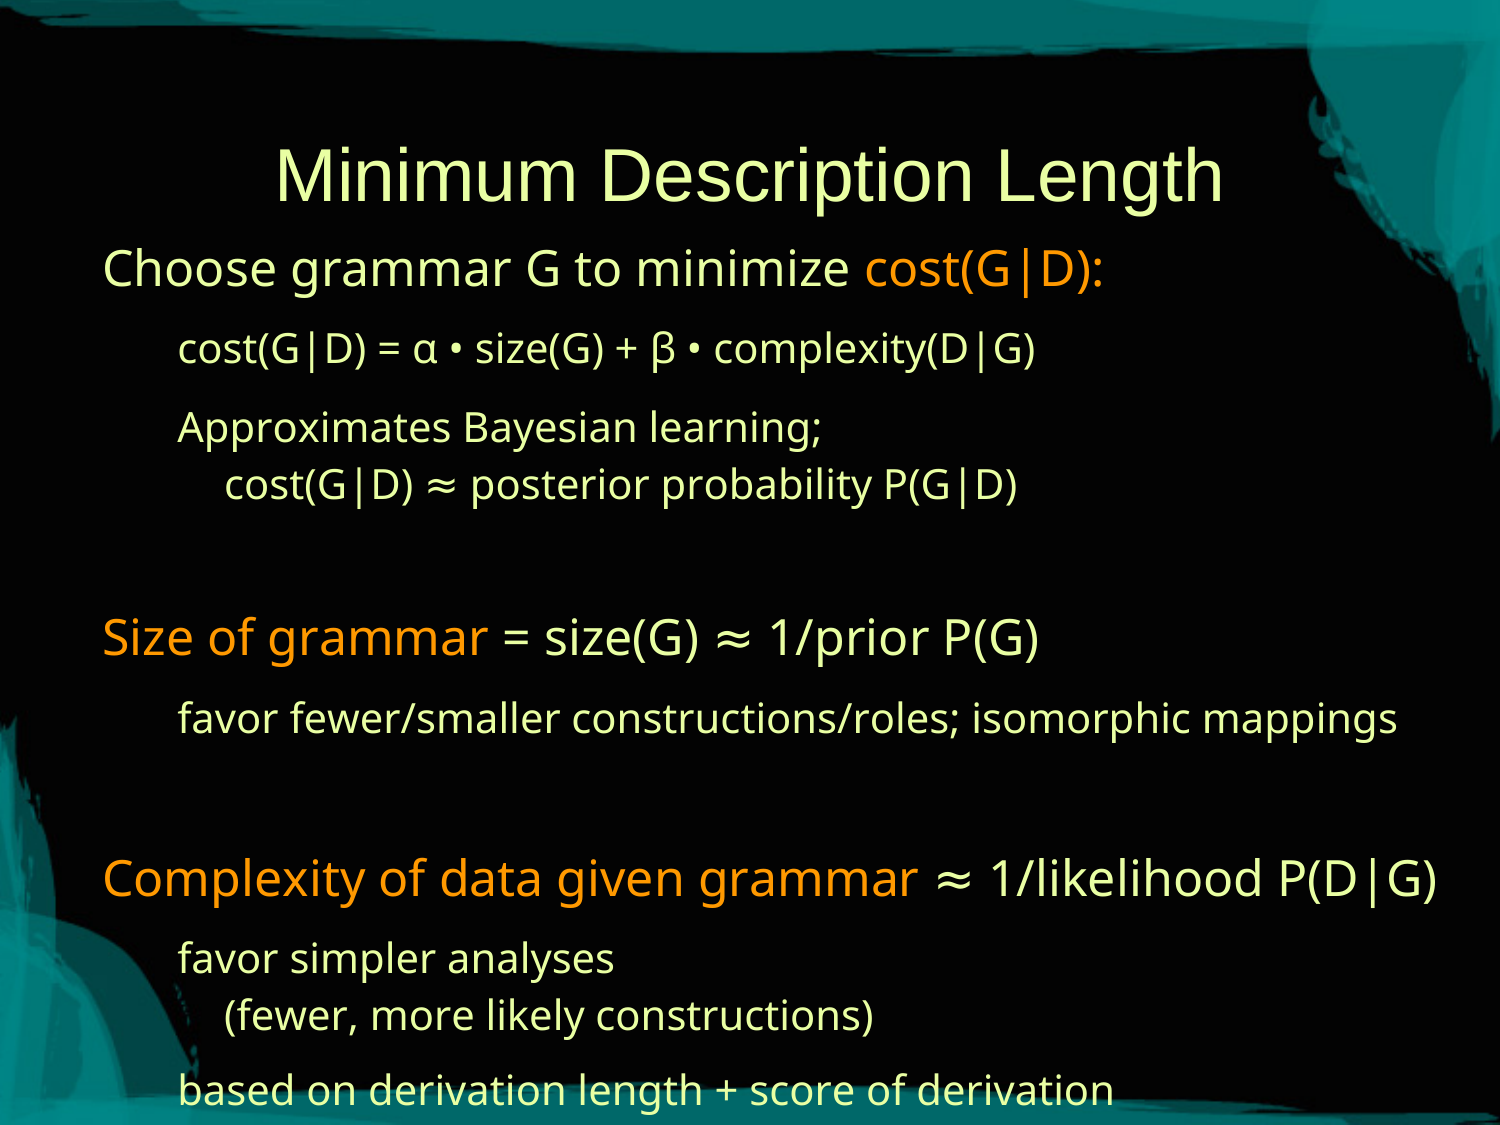

# Minimum Description Length
Choose grammar G to minimize cost(G|D):
cost(G|D) = α • size(G) + β • complexity(D|G)
Approximates Bayesian learning;
cost(G|D) ≈ posterior probability P(G|D)
Size of grammar = size(G) ≈ 1/prior P(G)
favor fewer/smaller constructions/roles; isomorphic mappings
Complexity of data given grammar ≈ 1/likelihood P(D|G)
favor simpler analyses
(fewer, more likely constructions)
based on derivation length + score of derivation